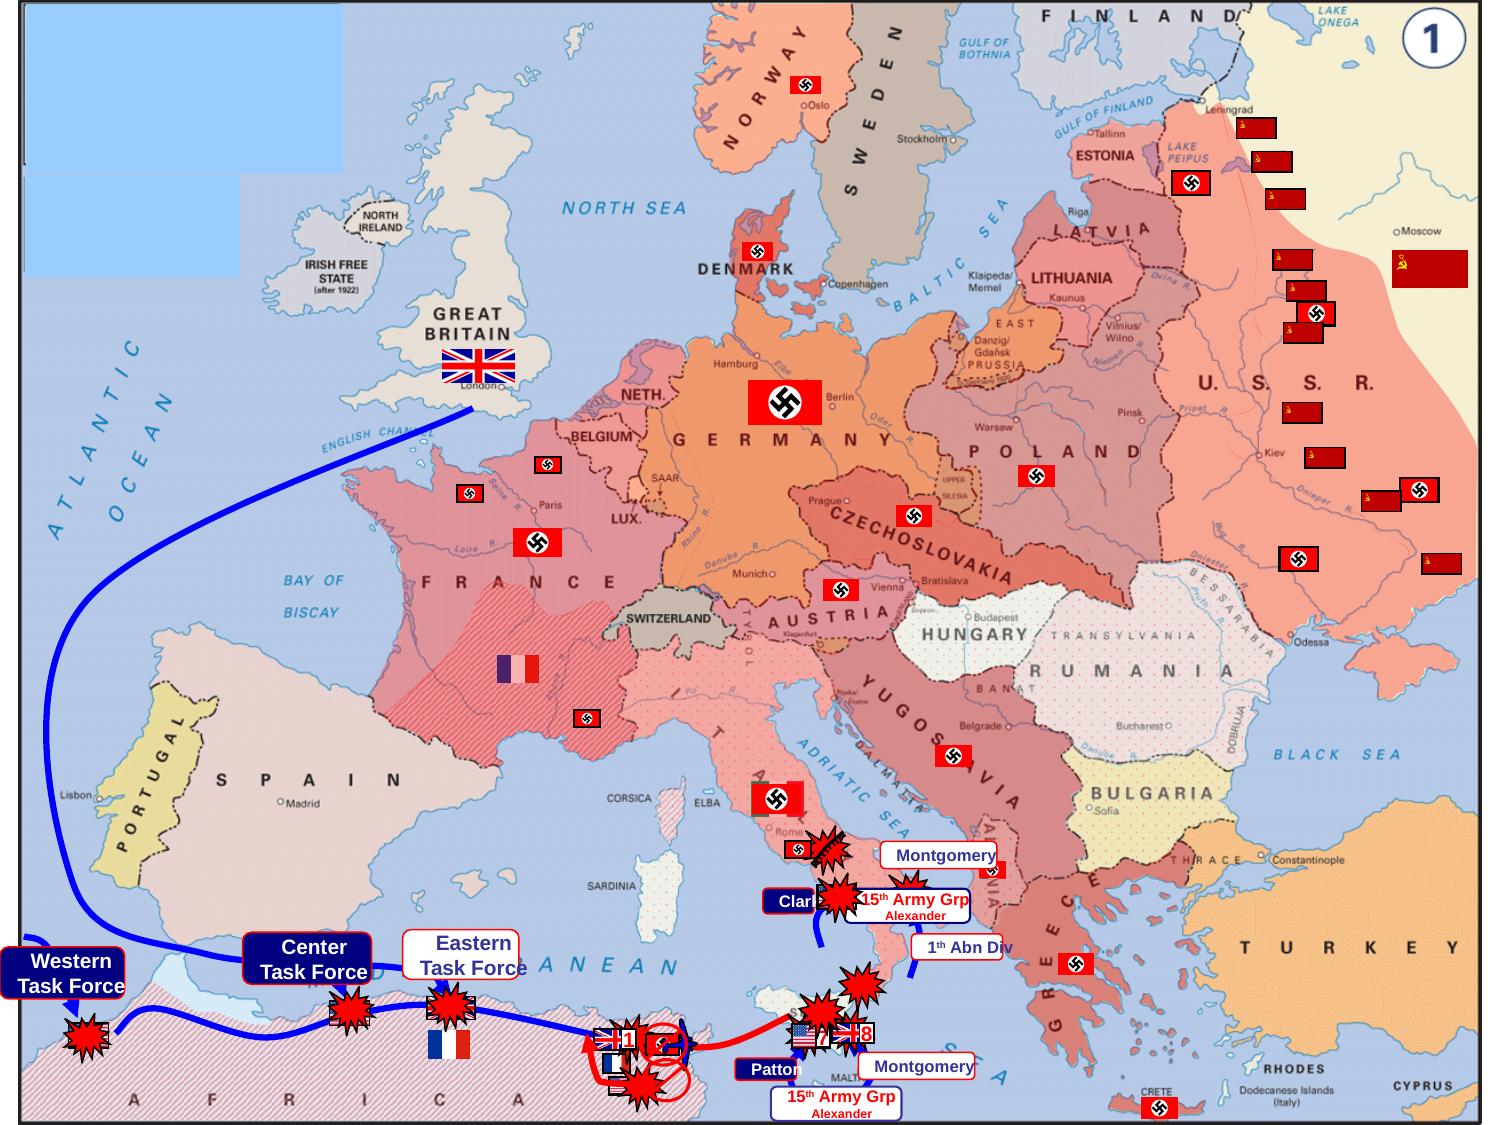

Montgomery
5
Clark
15th Army Grp
Alexander
Eastern
Task Force
Center
Task Force
1th Abn Div
Western
Task Force
8
7
1
Montgomery
Patton
15th Army Grp
Alexander
8